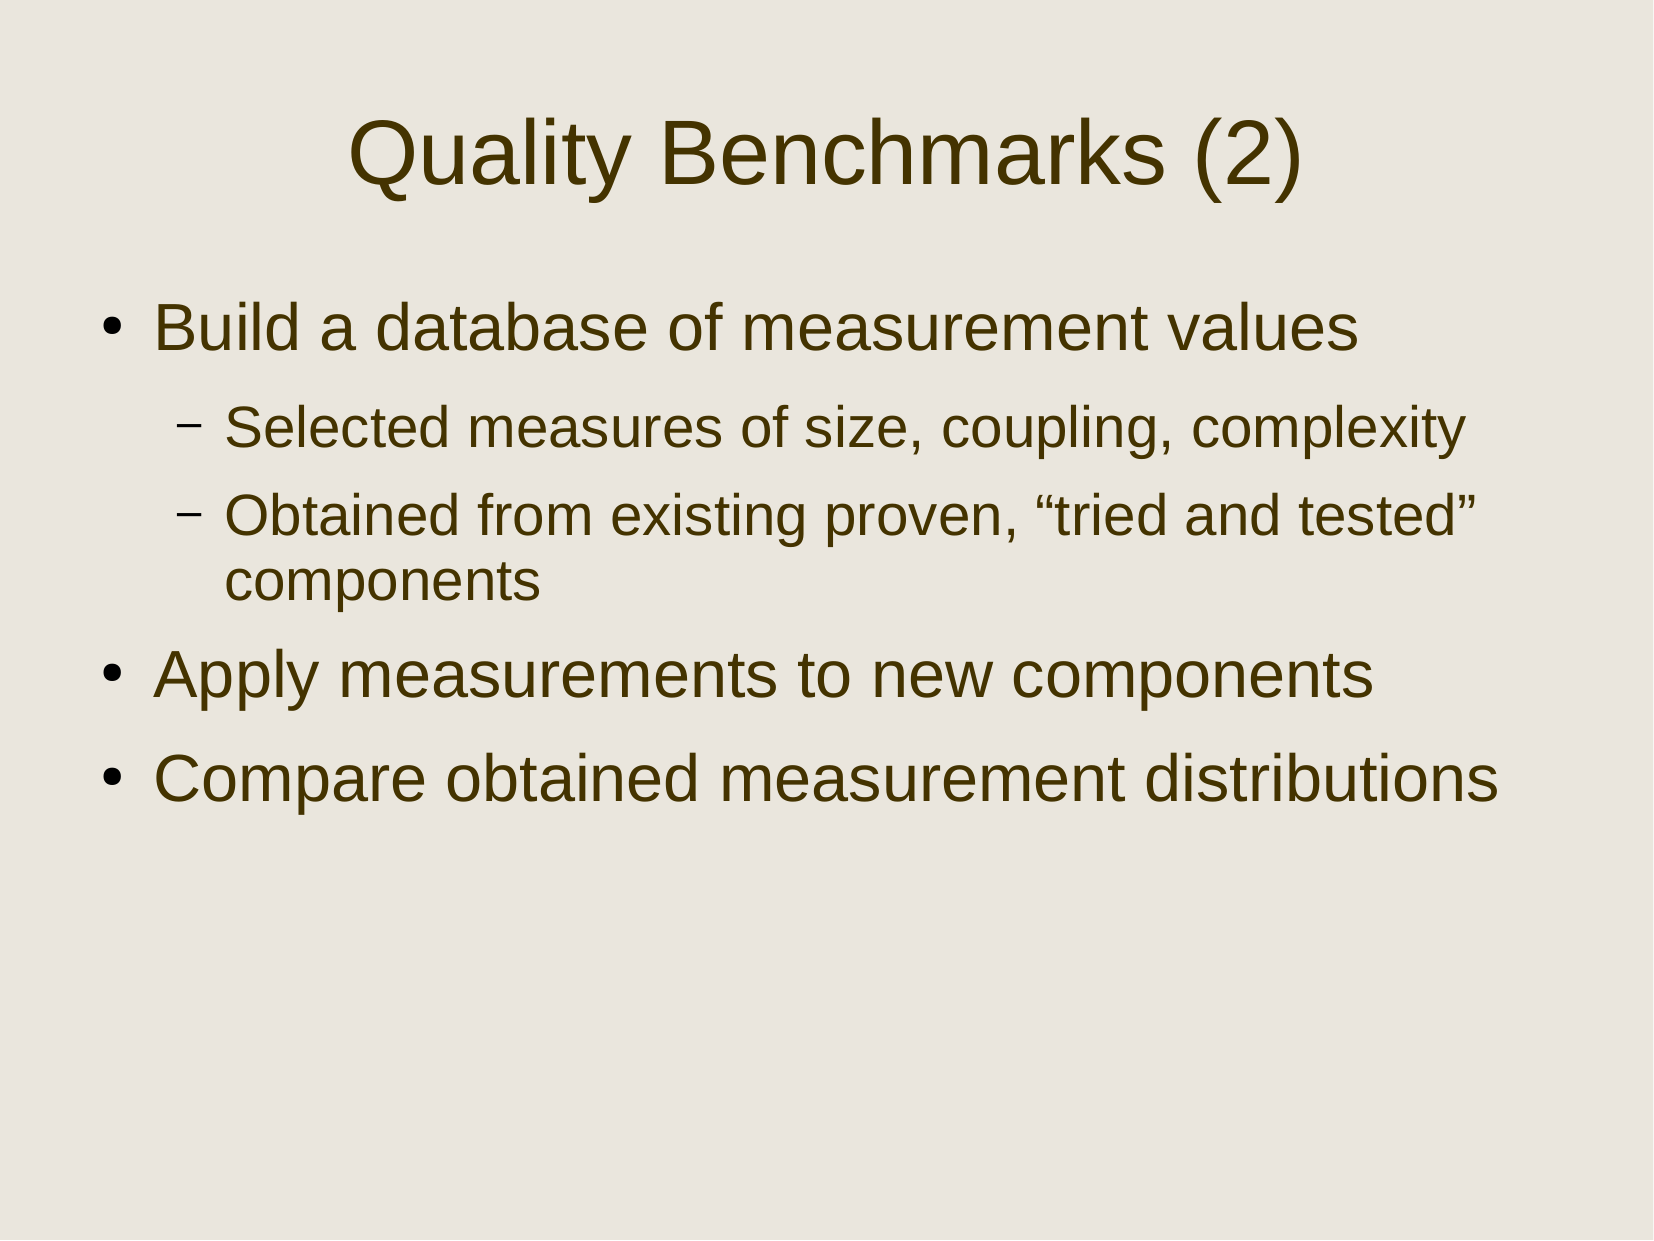

# Quality Benchmarks (2)
Build a database of measurement values
Selected measures of size, coupling, complexity
Obtained from existing proven, “tried and tested” components
Apply measurements to new components
Compare obtained measurement distributions